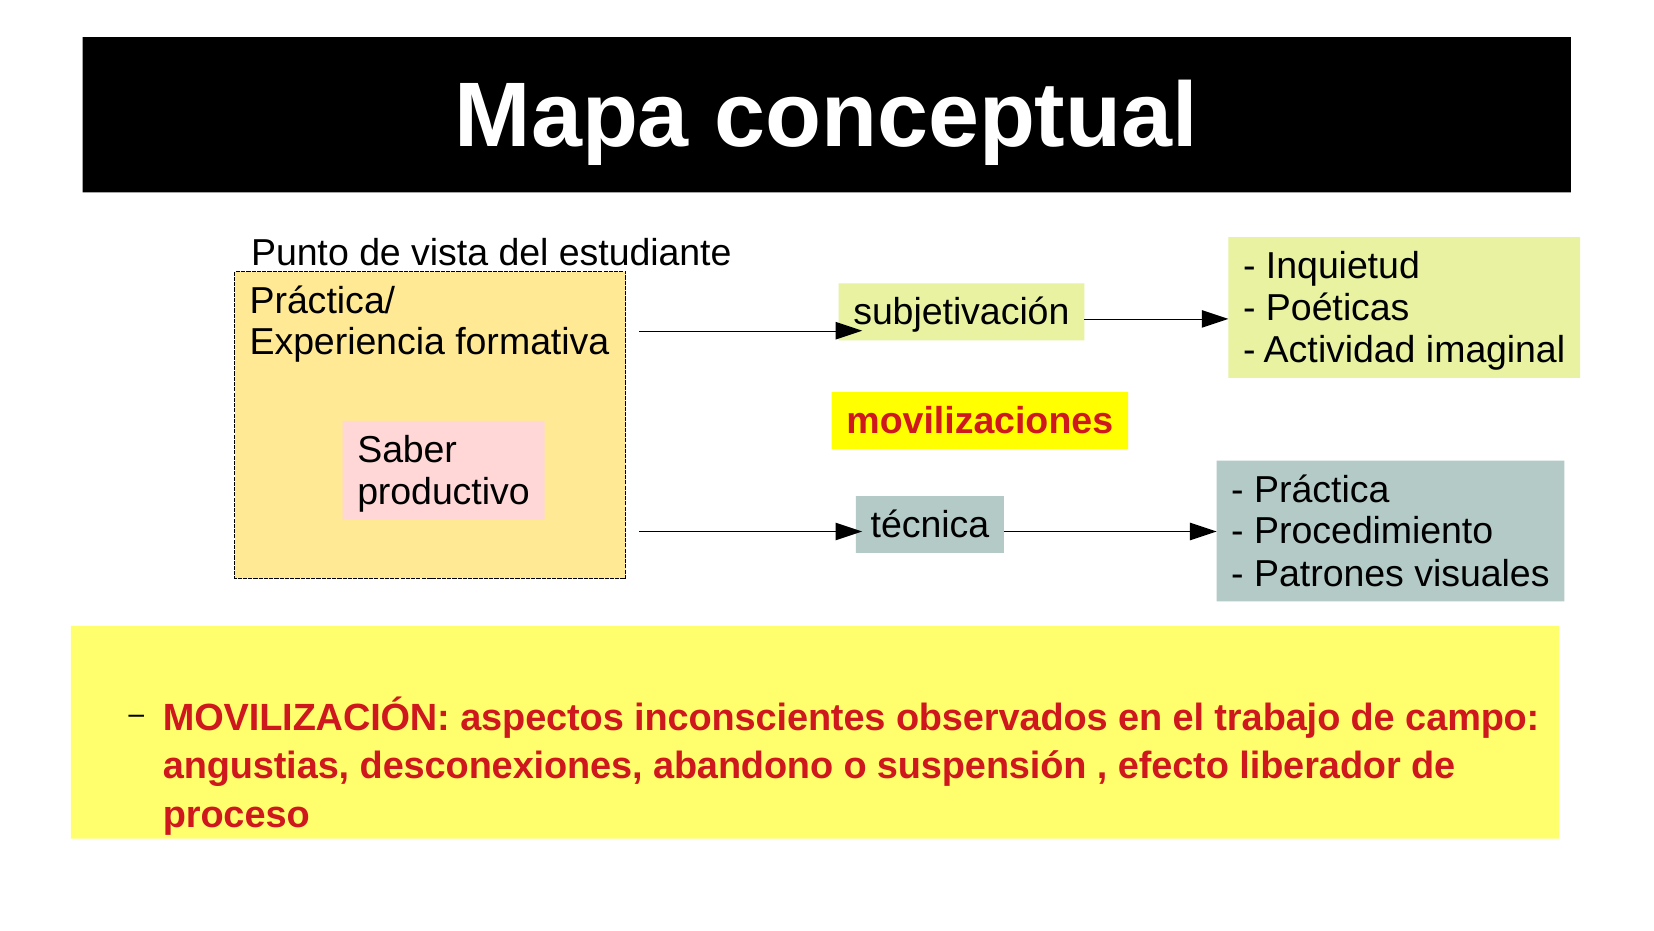

# Mapa conceptual
Punto de vista del estudiante
- Inquietud
- Poéticas
- Actividad imaginal
Práctica/
Experiencia formativa
subjetivación
movilizaciones
Saber
productivo
- Práctica
- Procedimiento
- Patrones visuales
técnica
MOVILIZACIÓN: aspectos inconscientes observados en el trabajo de campo: angustias, desconexiones, abandono o suspensión , efecto liberador de proceso